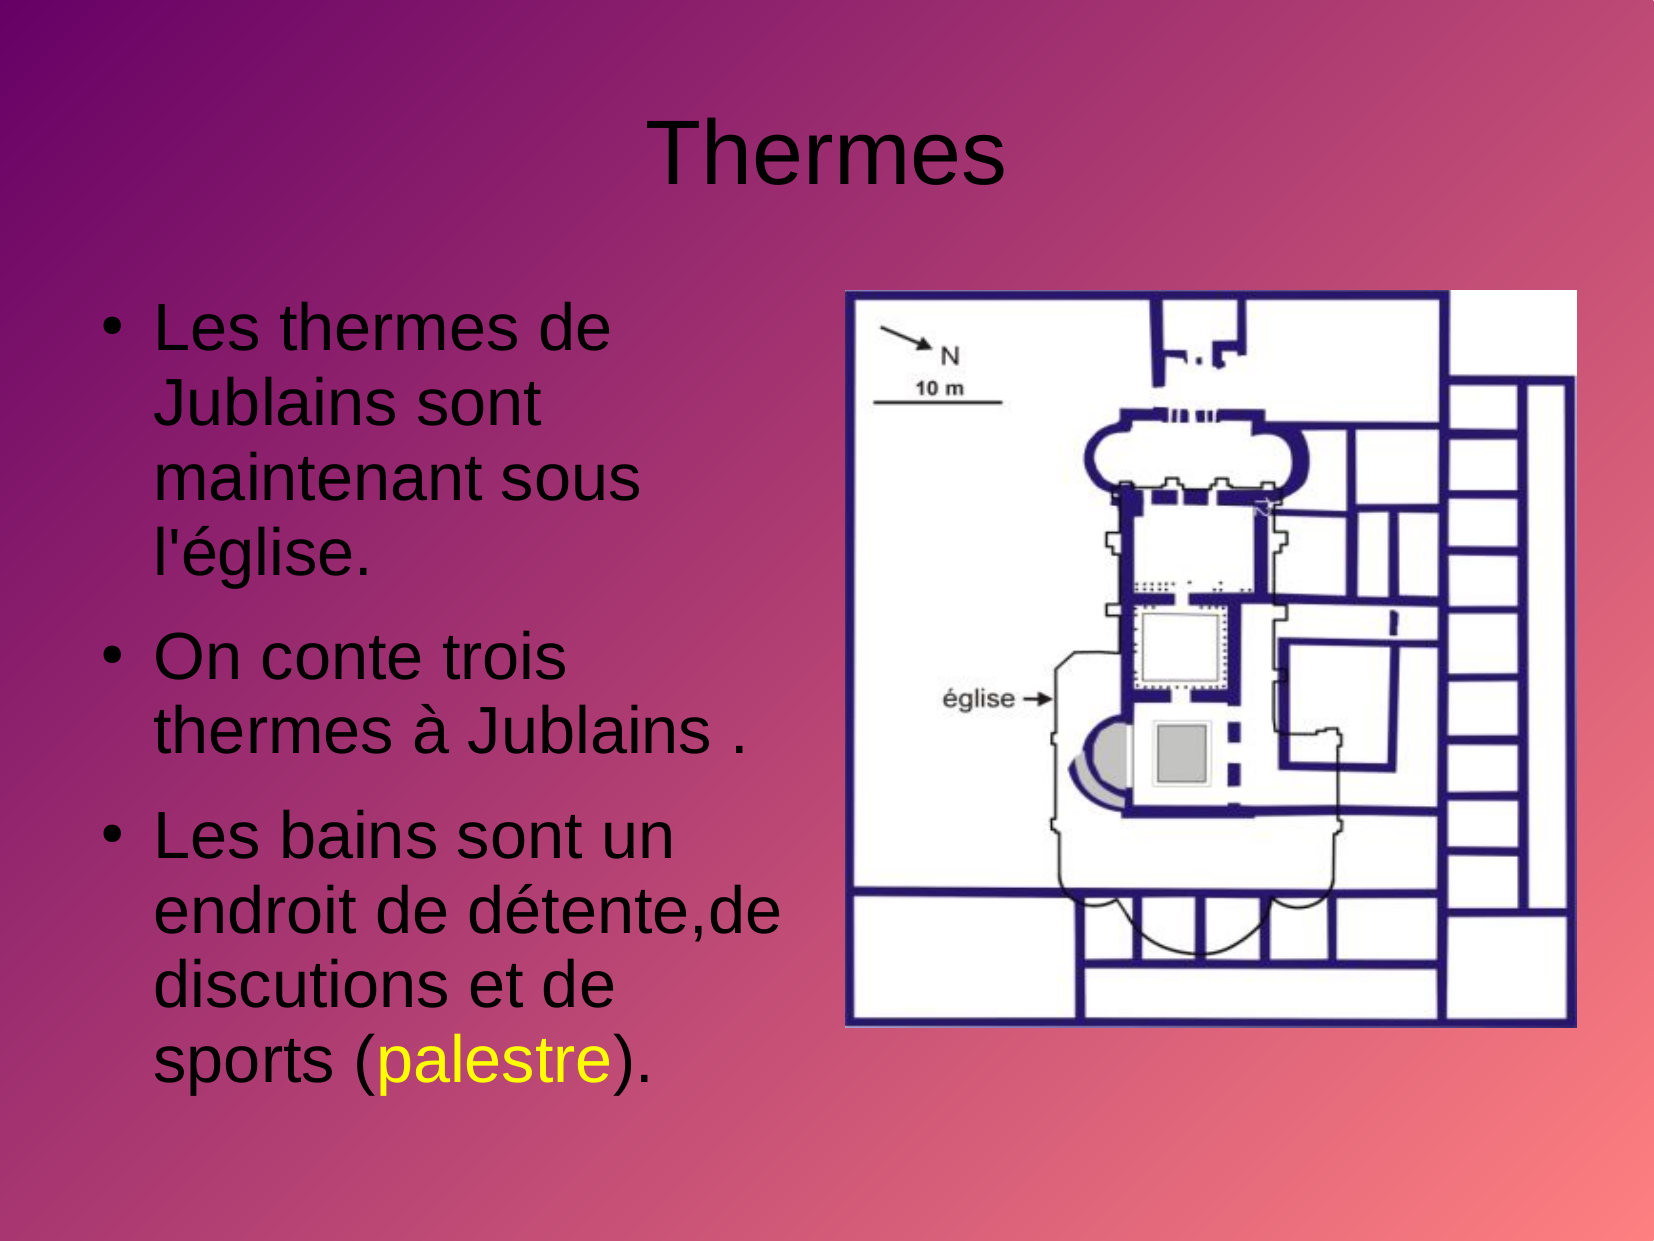

# Thermes
Les thermes de Jublains sont maintenant sous l'église.
On conte trois thermes à Jublains .
Les bains sont un endroit de détente,de discutions et de sports (palestre).